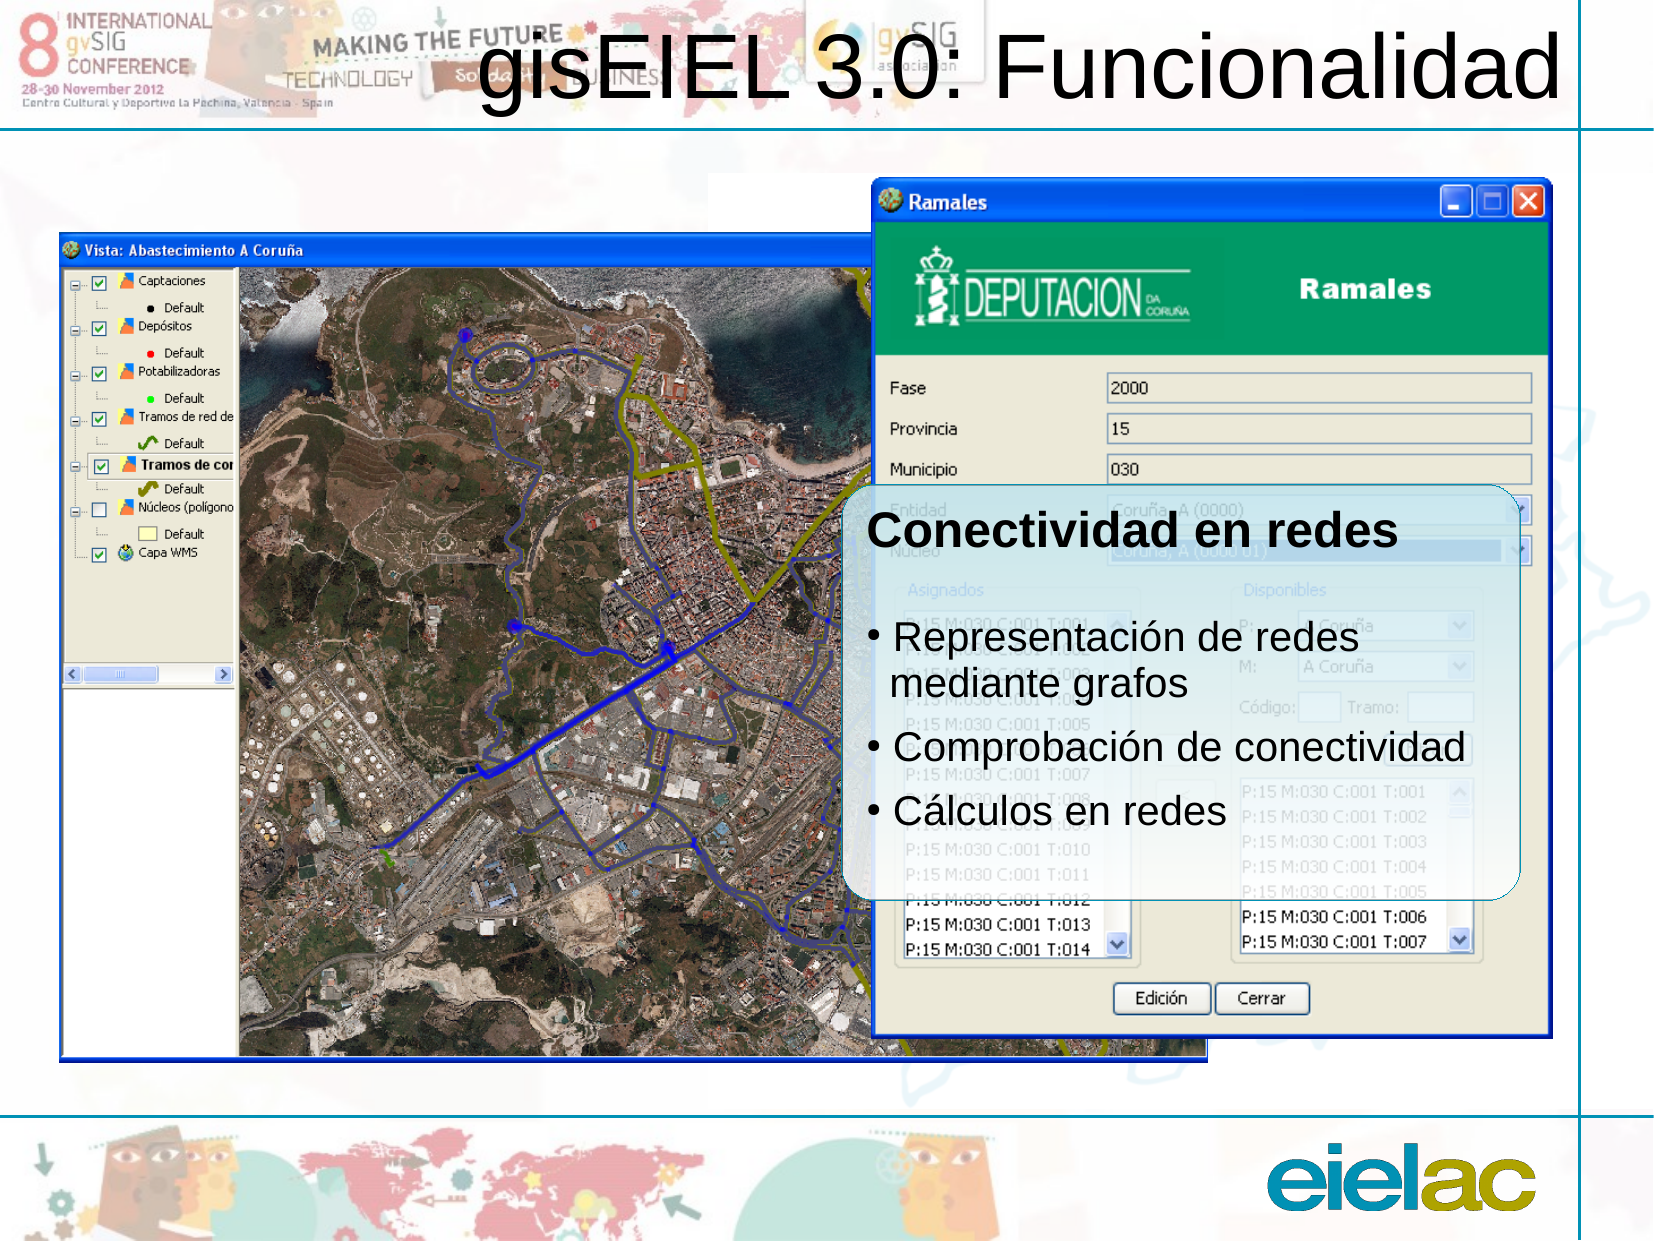

# gisEIEL 3.0: Funcionalidad
Conectividad en redes
 Representación de redes
 mediante grafos
 Comprobación de conectividad
 Cálculos en redes